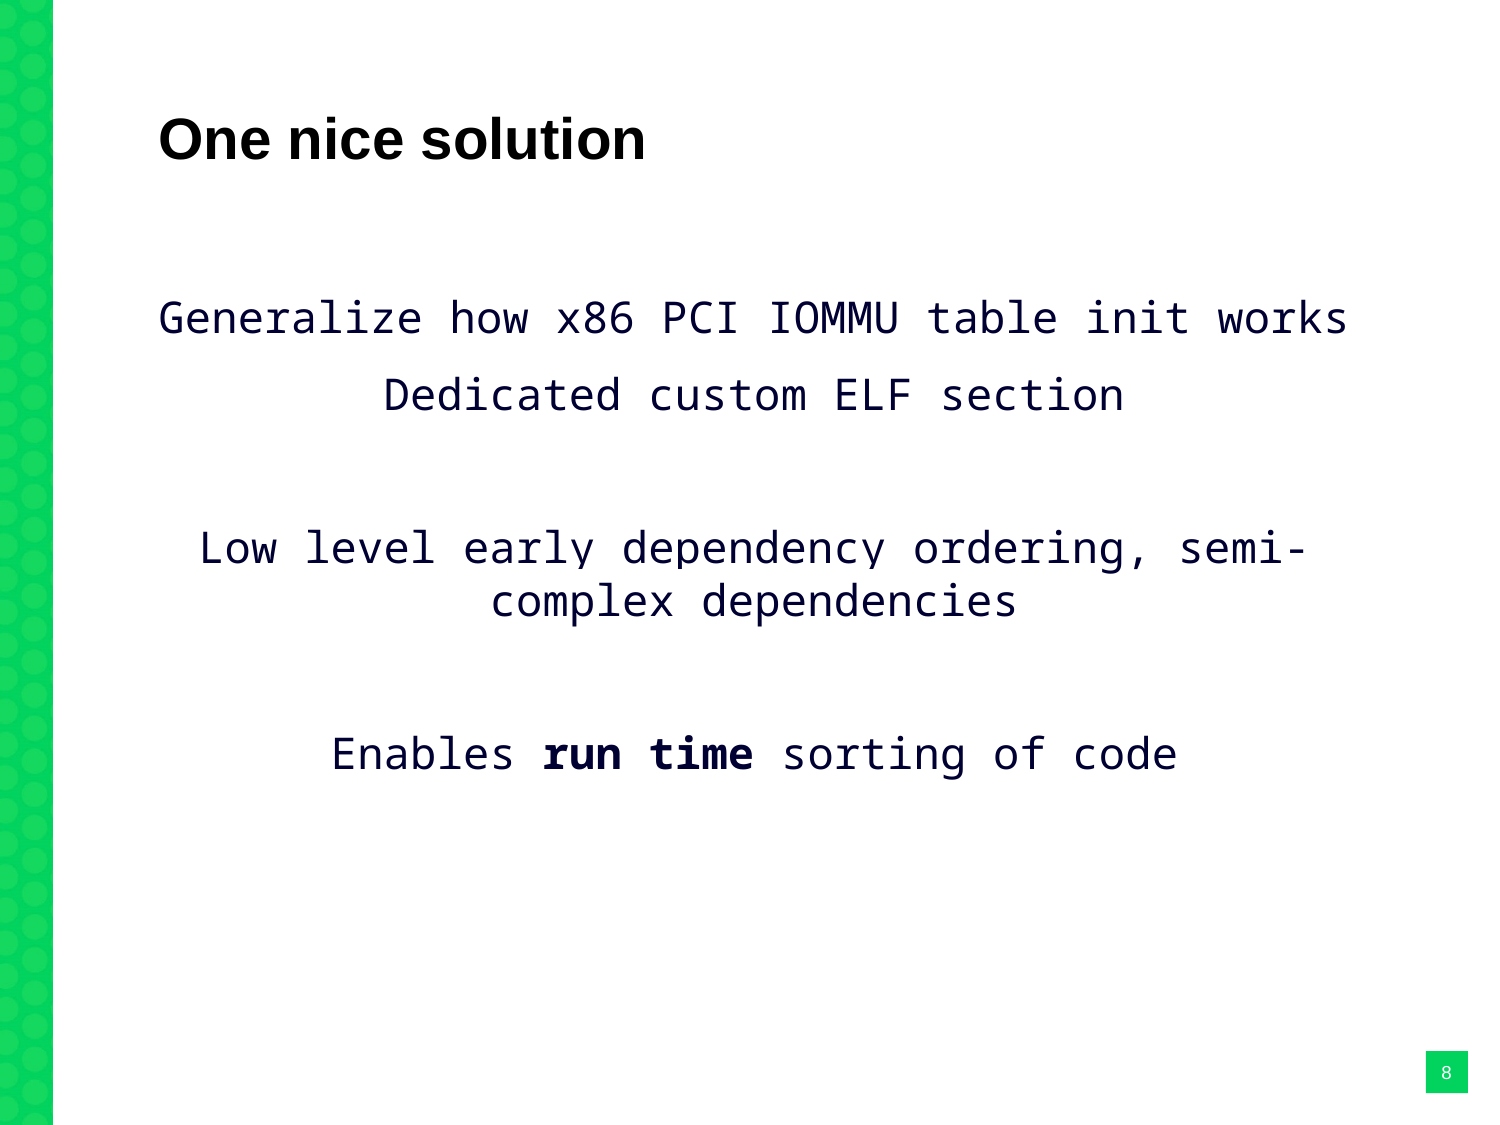

# One nice solution
Generalize how x86 PCI IOMMU table init works
Dedicated custom ELF section
Low level early dependency ordering, semi-complex dependencies
Enables run time sorting of code